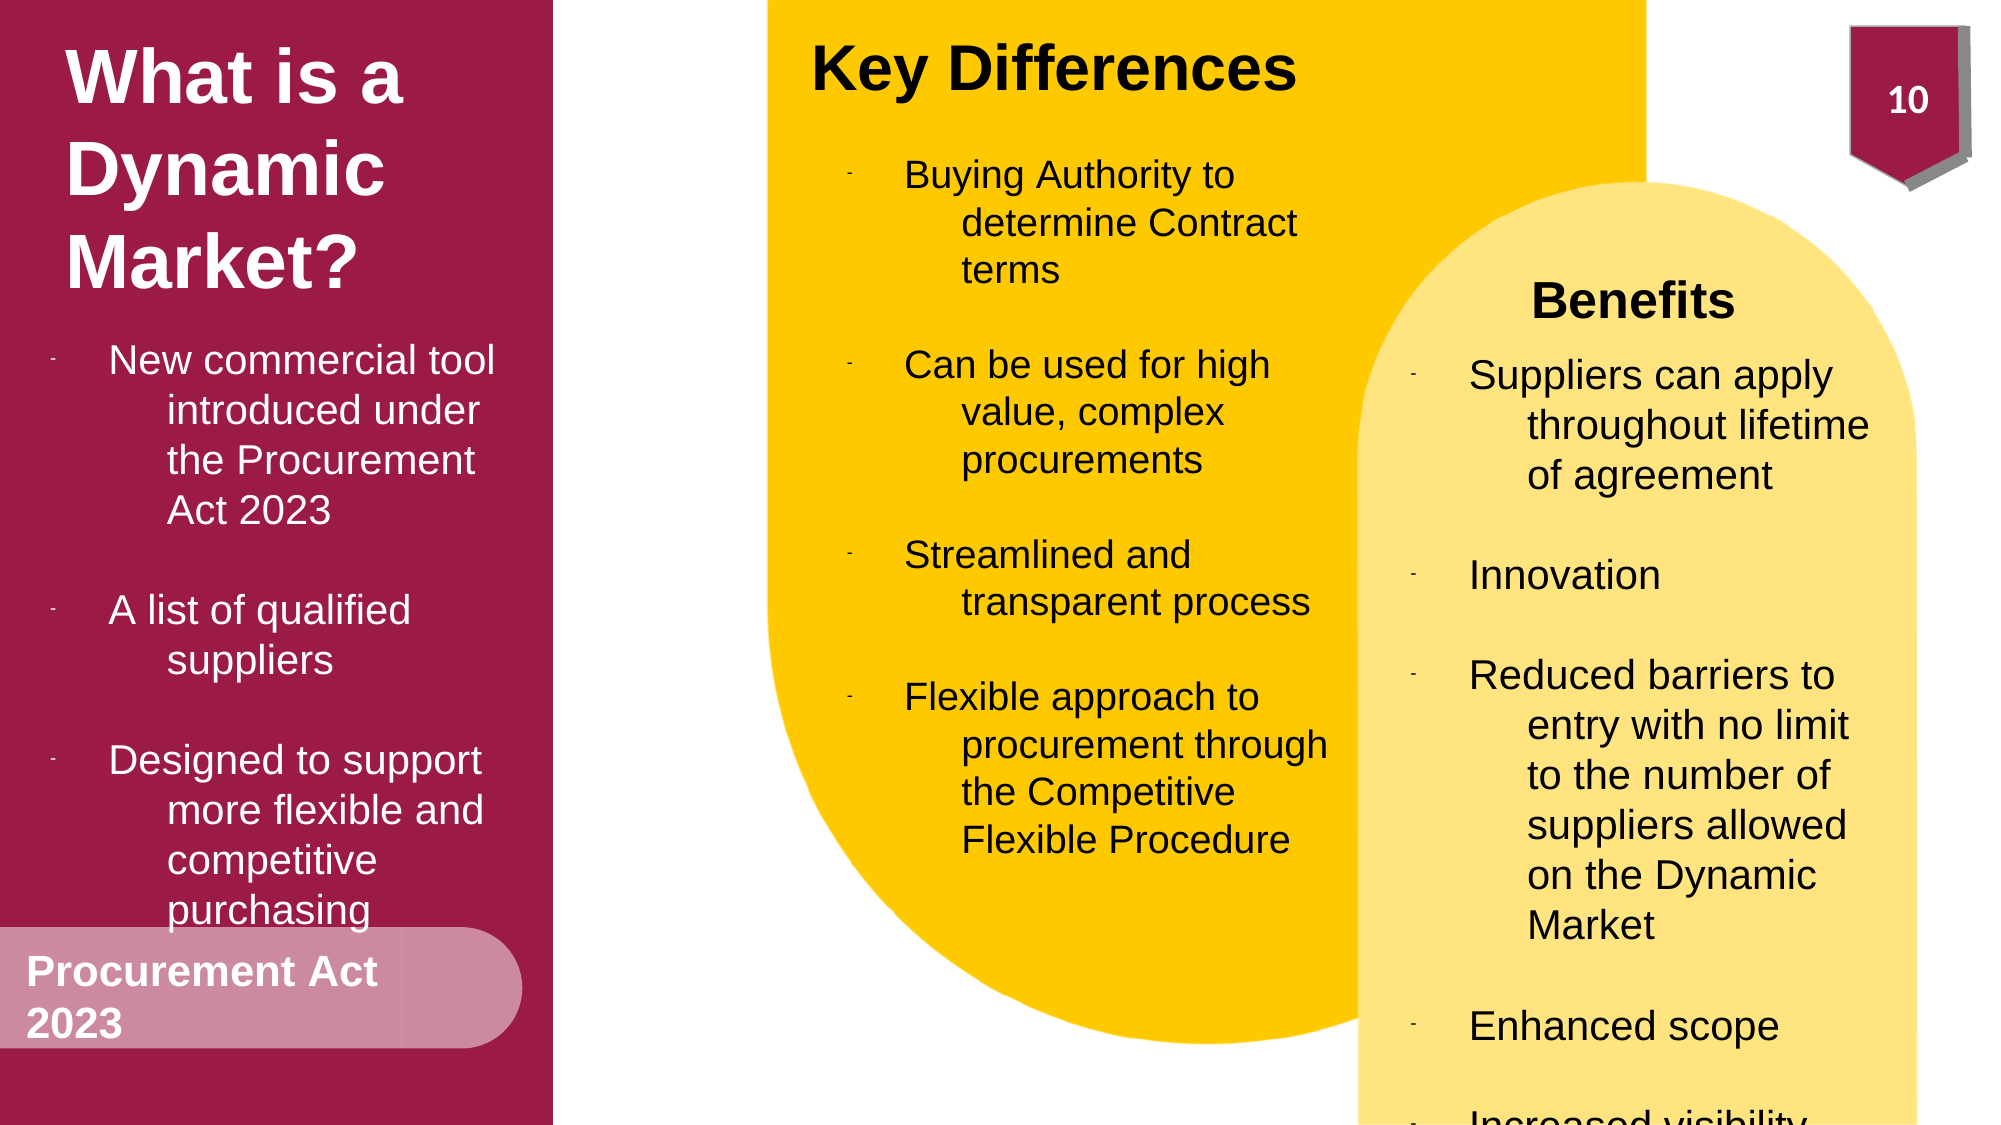

What is a Dynamic Market?
Key Differences
10
Buying Authority to determine Contract terms
Can be used for high value, complex procurements
Streamlined and transparent process
Flexible approach to procurement through the Competitive Flexible Procedure
Benefits
# New commercial tool introduced under the Procurement Act 2023
A list of qualified suppliers
Designed to support more flexible and competitive purchasing
Suppliers can apply throughout lifetime of agreement
Innovation
Reduced barriers to entry with no limit to the number of suppliers allowed on the Dynamic Market
Enhanced scope
Increased visibility
Procurement Act 2023